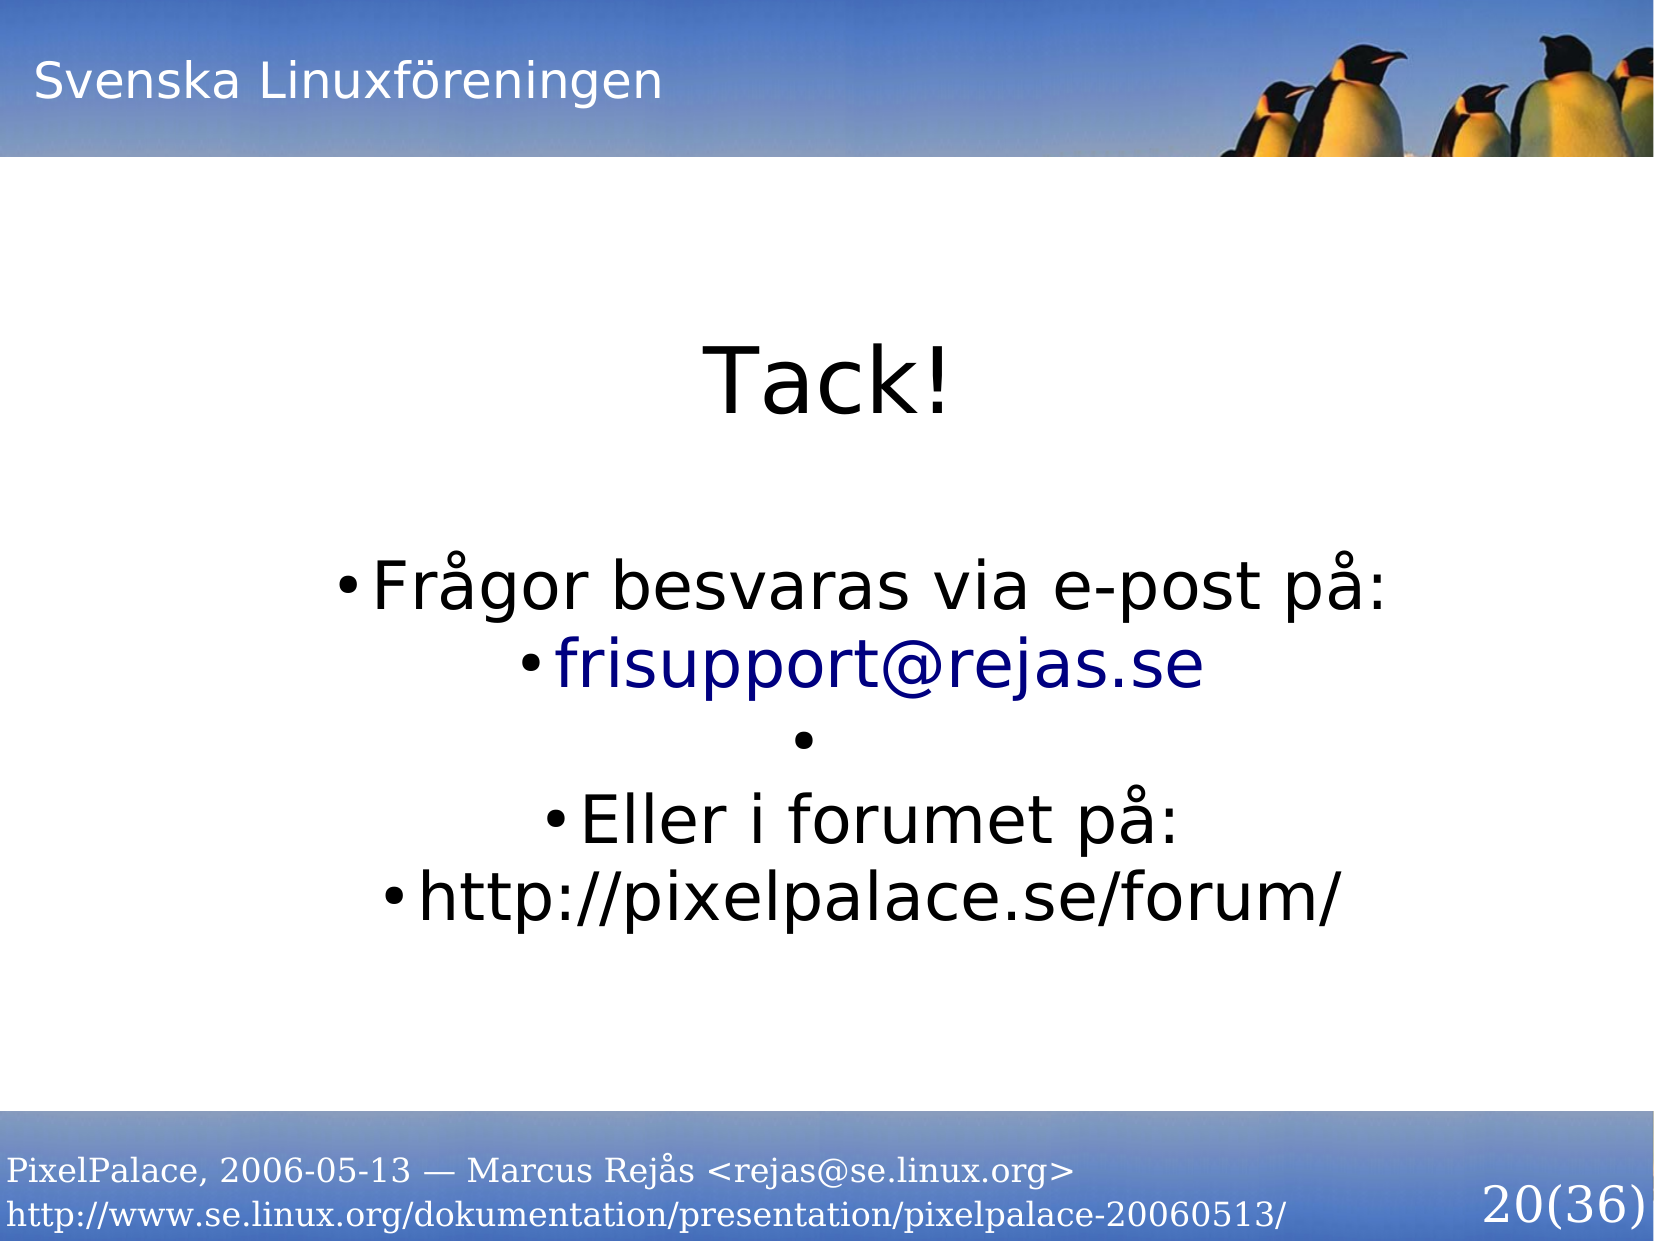

# Tack!
Frågor besvaras via e-post på:
frisupport@rejas.se
Eller i forumet på:
http://pixelpalace.se/forum/